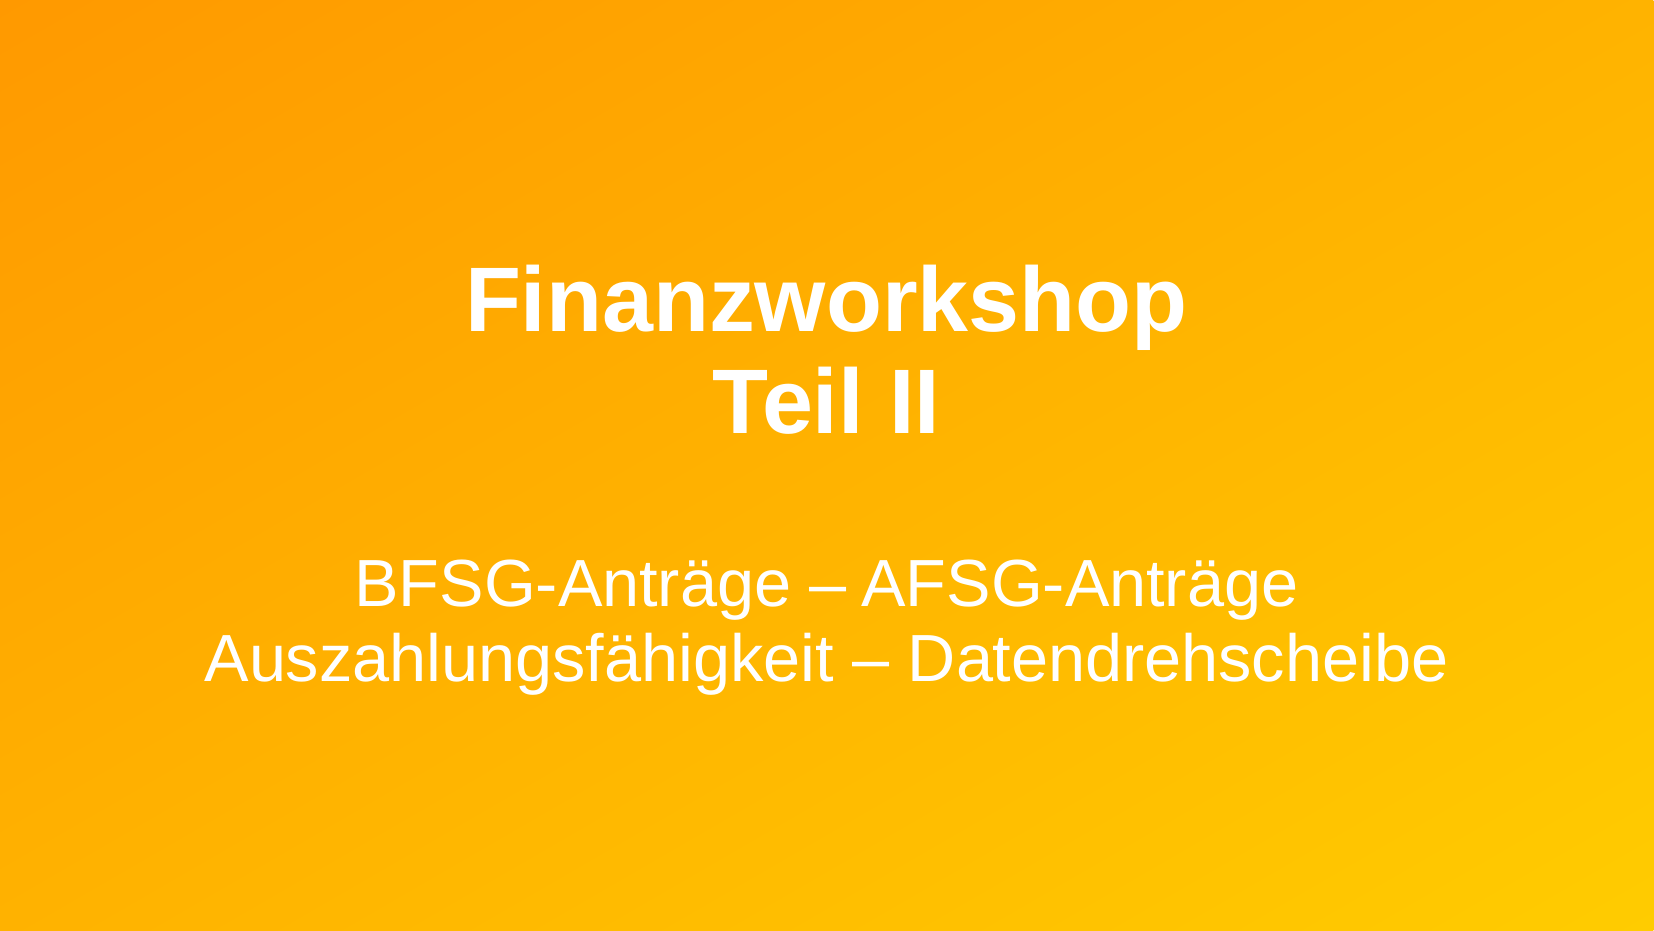

# Finanzworkshop Teil II
BFSG-Anträge – AFSG-Anträge
Auszahlungsfähigkeit – Datendrehscheibe